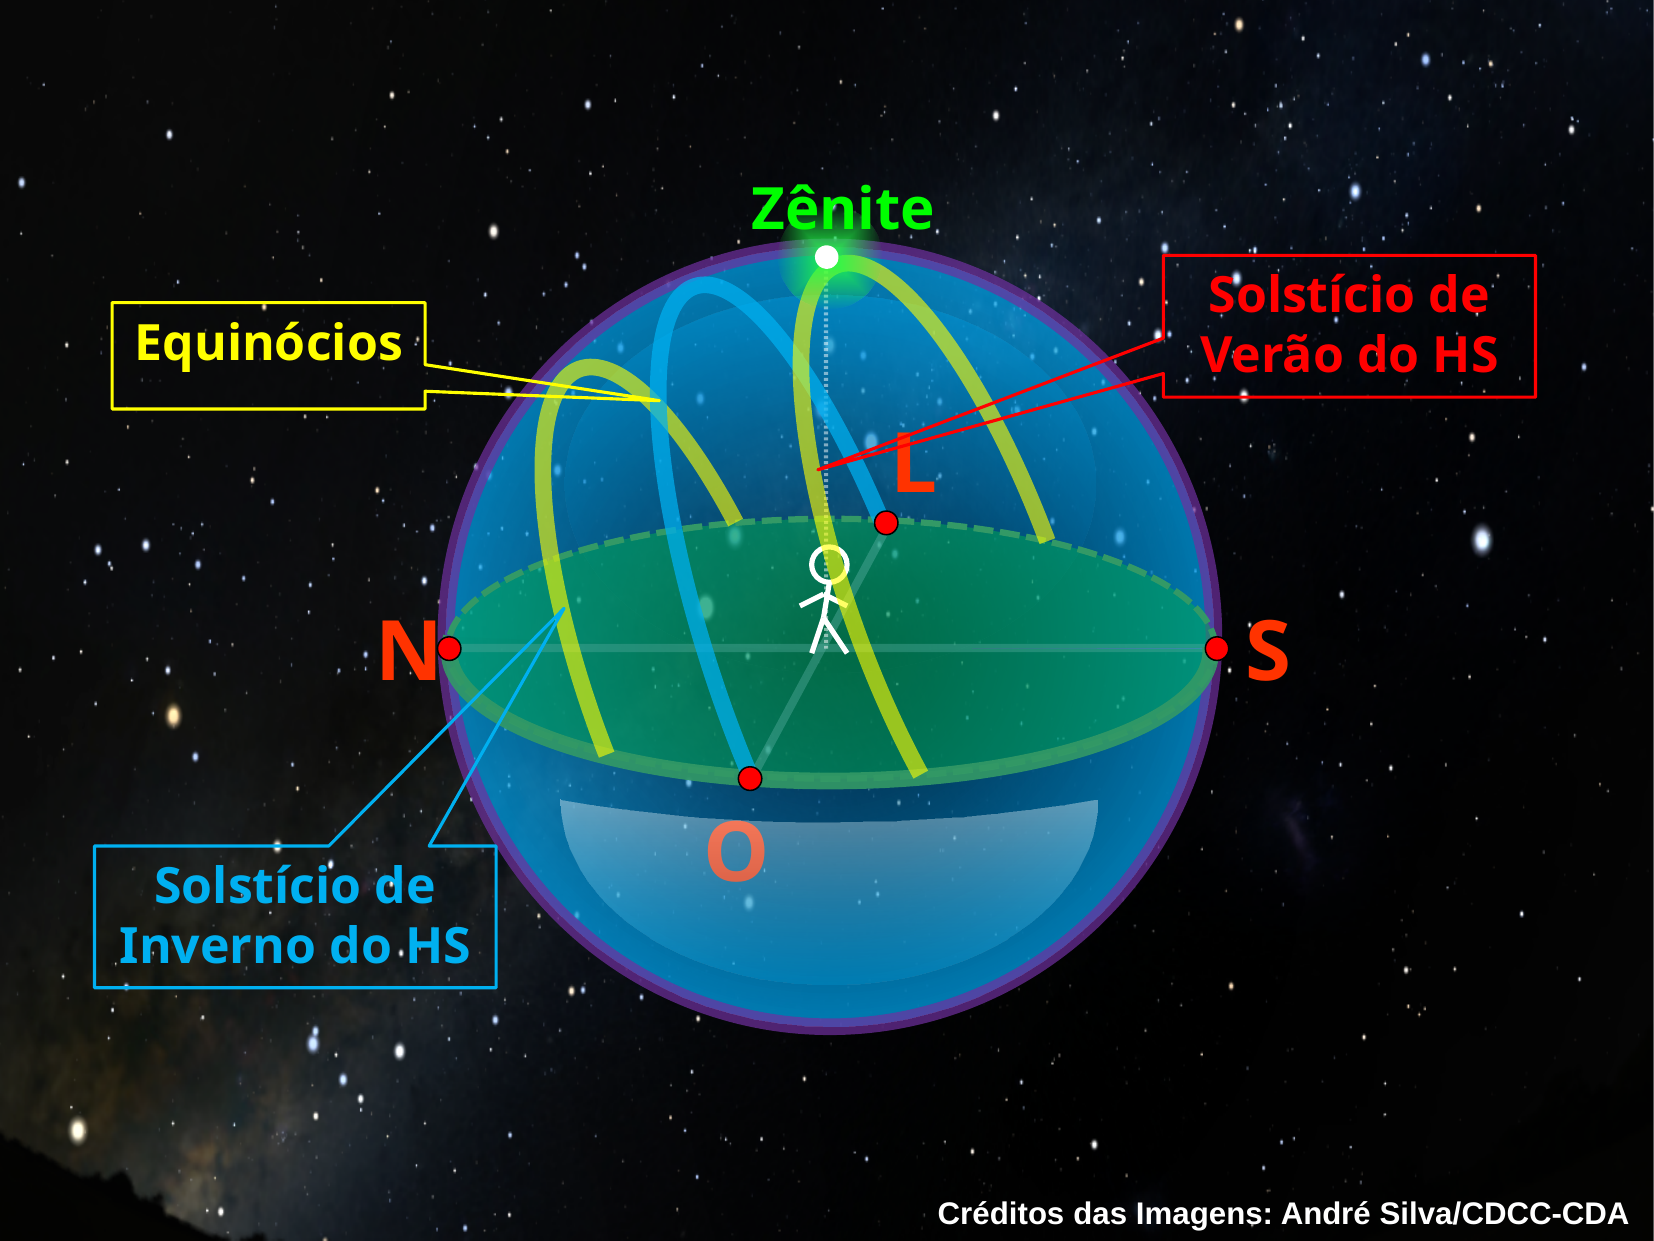

Zênite
L
S
N
O
Solstício de Verão do HS
Equinócios
Solstício de Inverno do HS
Créditos das Imagens: André Silva/CDCC-CDA